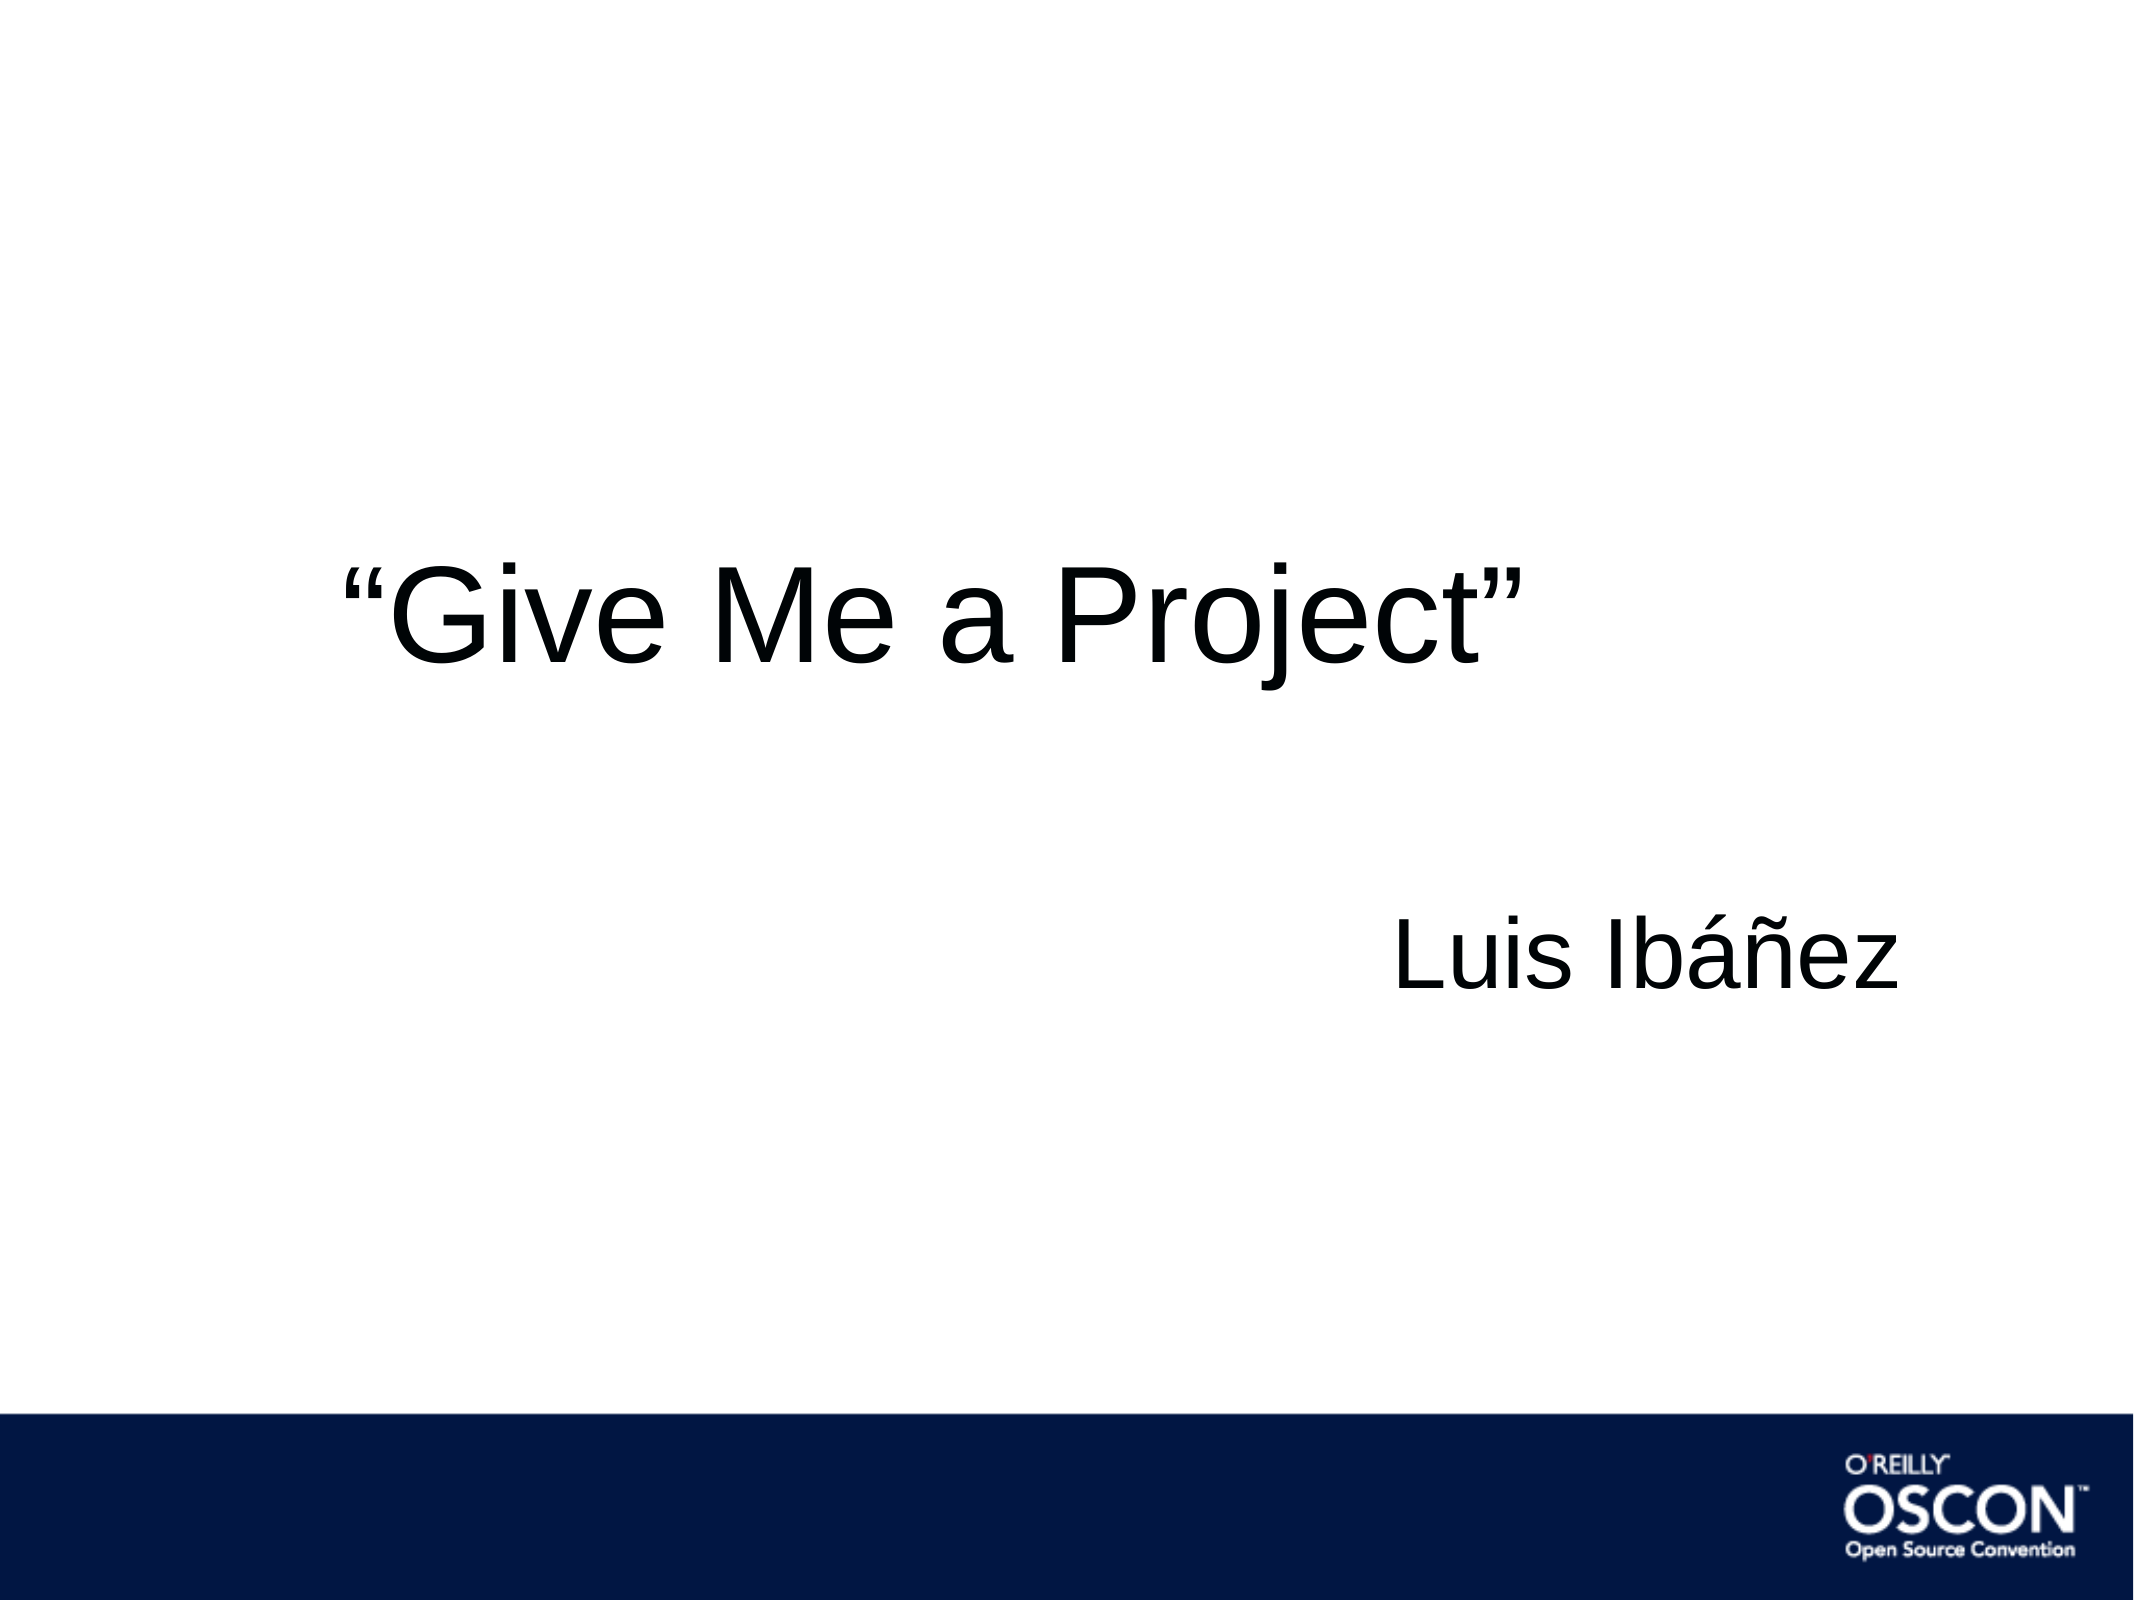

# “Give Me a Project”
									Luis Ibáñez